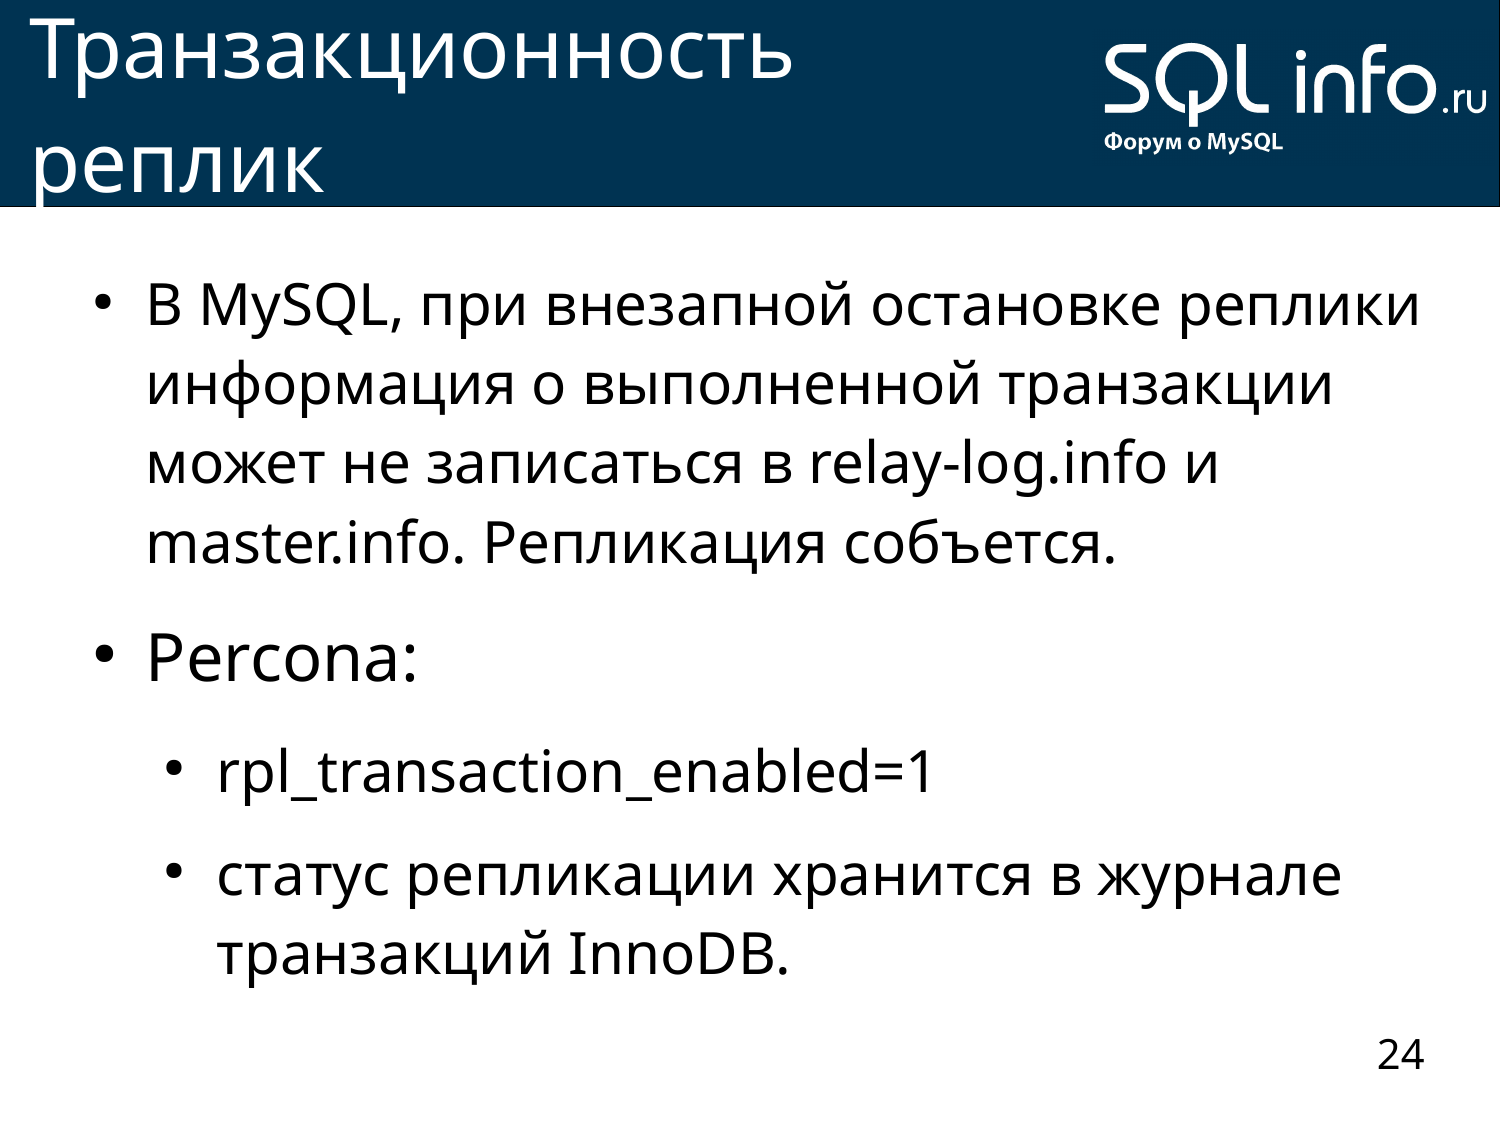

# Транзакционность реплик
В MySQL, при внезапной остановке реплики информация о выполненной транзакции может не записаться в relay-log.info и master.info. Репликация собъется.
Percona:
rpl_transaction_enabled=1
статус репликации хранится в журнале транзакций InnoDB.
24